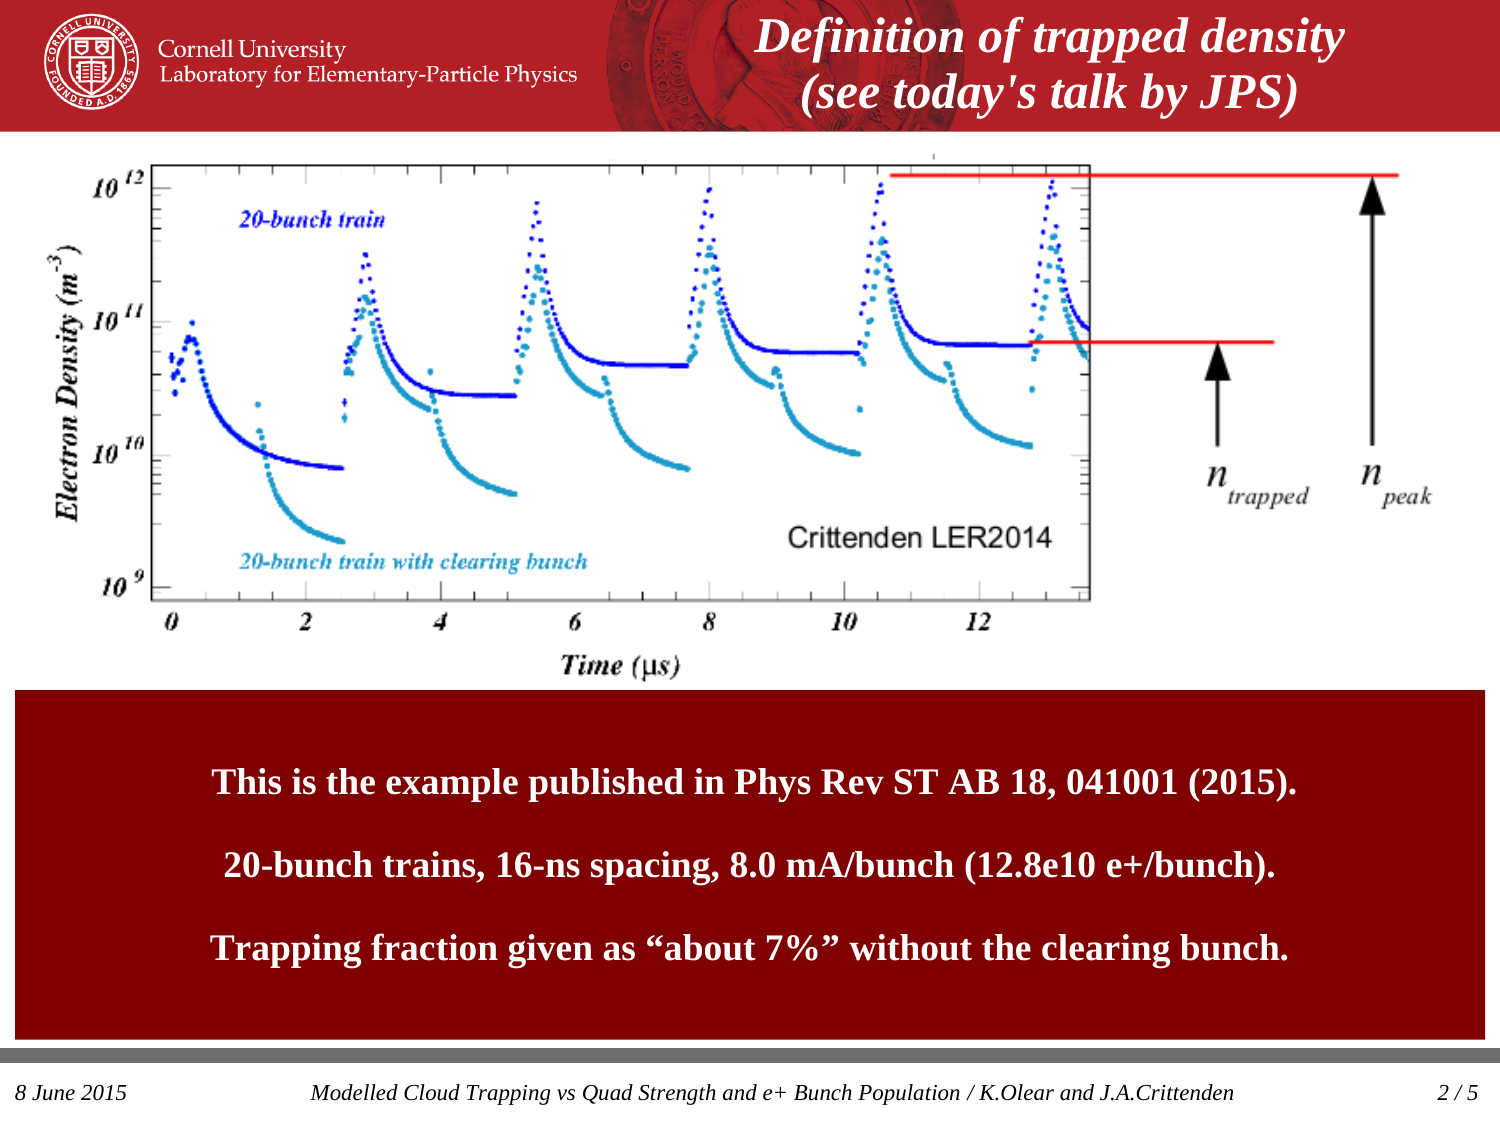

# Definition of trapped density (see today's talk by JPS)
 This is the example published in Phys Rev ST AB 18, 041001 (2015).
20-bunch trains, 16-ns spacing, 8.0 mA/bunch (12.8e10 e+/bunch).
Trapping fraction given as “about 7%” without the clearing bunch.